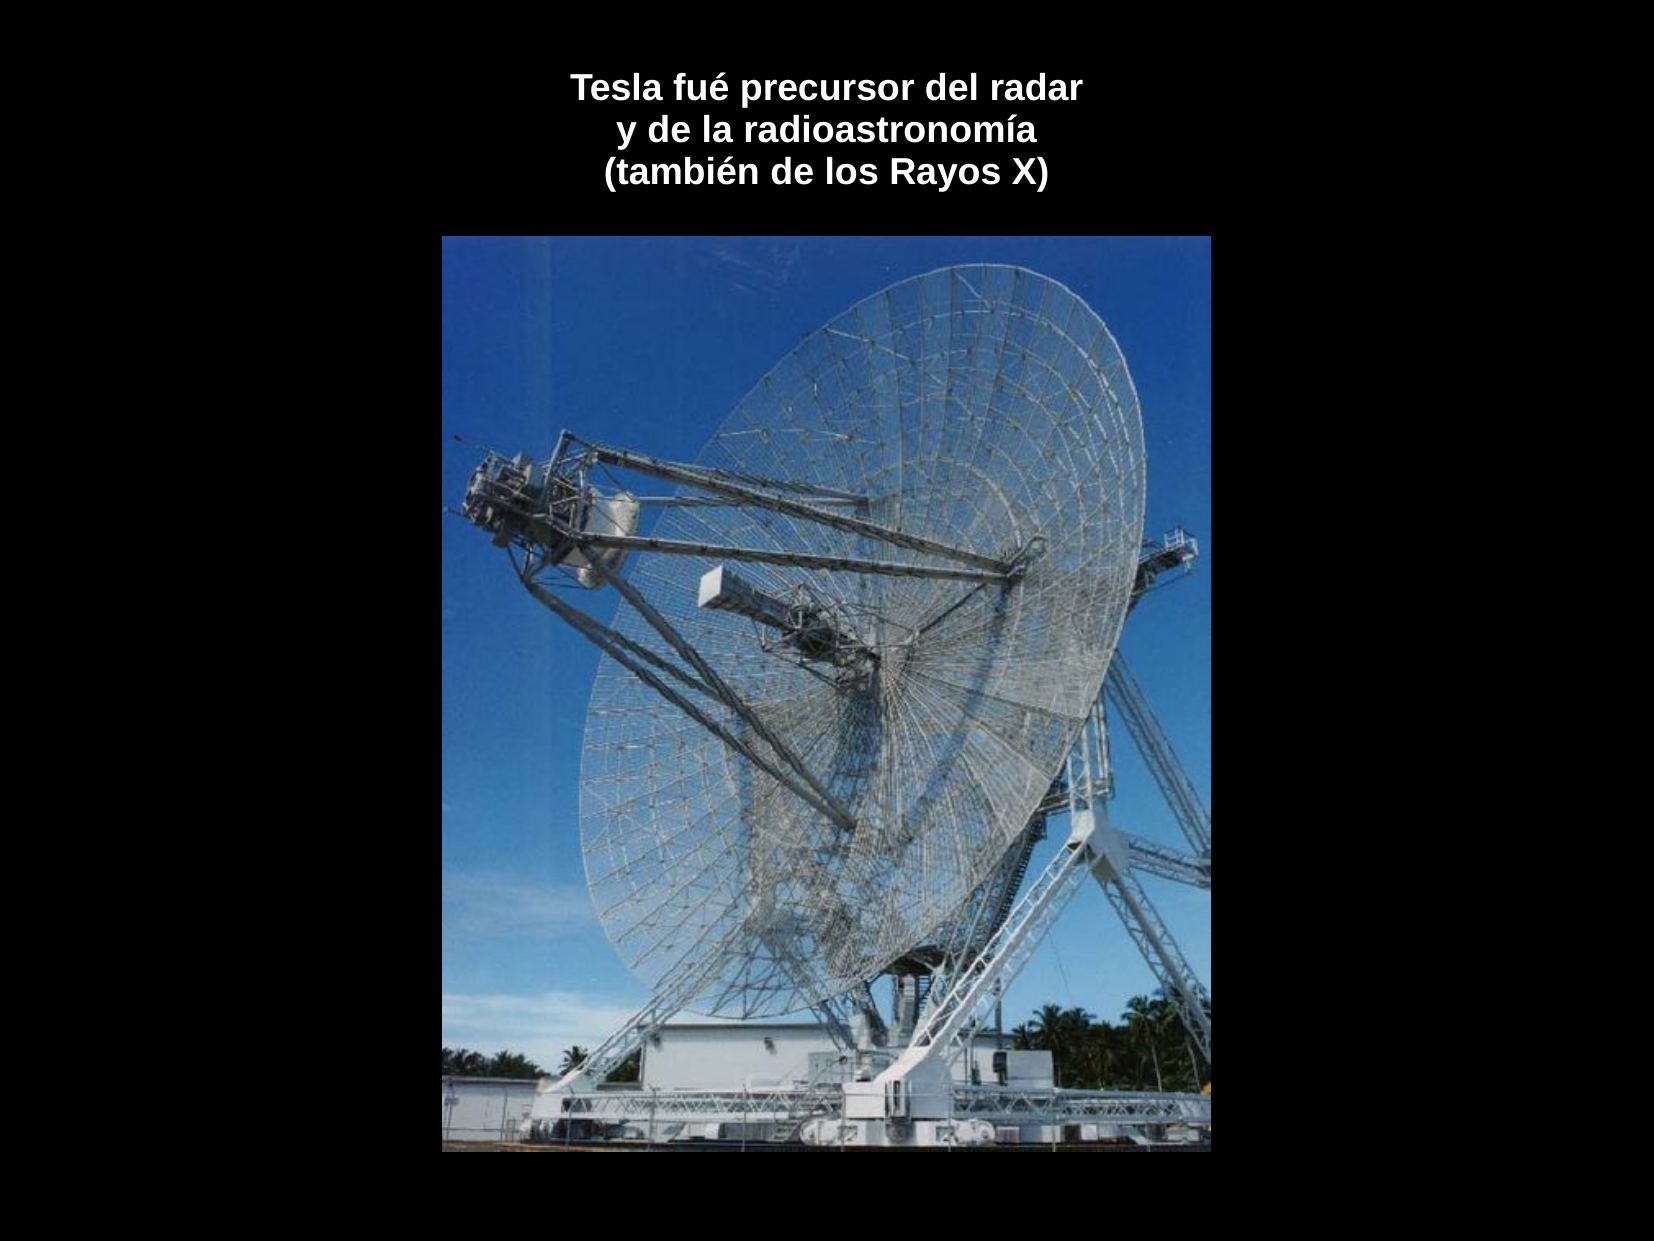

Tesla fué precursor del radar
y de la radioastronomía
(también de los Rayos X)